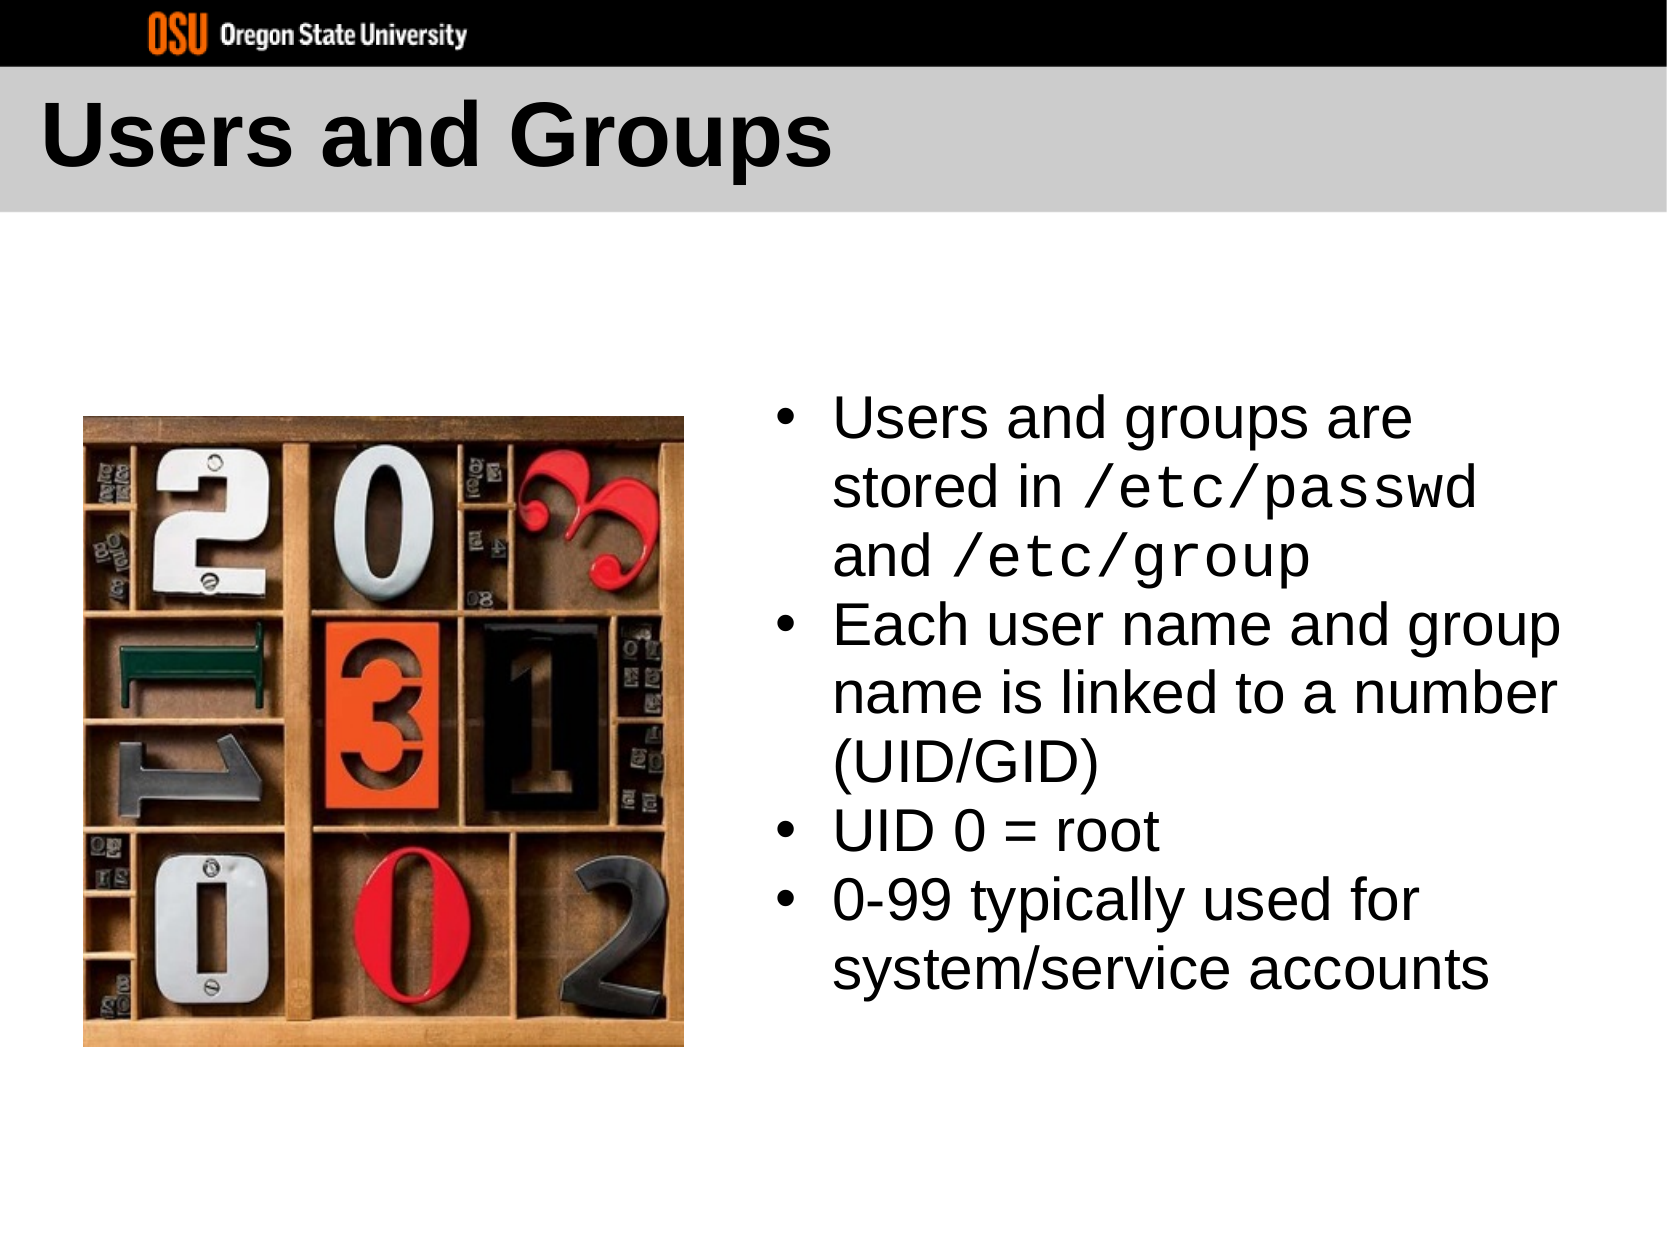

# Users and Groups
Users and groups are stored in /etc/passwd and /etc/group
Each user name and group name is linked to a number (UID/GID)
UID 0 = root
0-99 typically used for system/service accounts